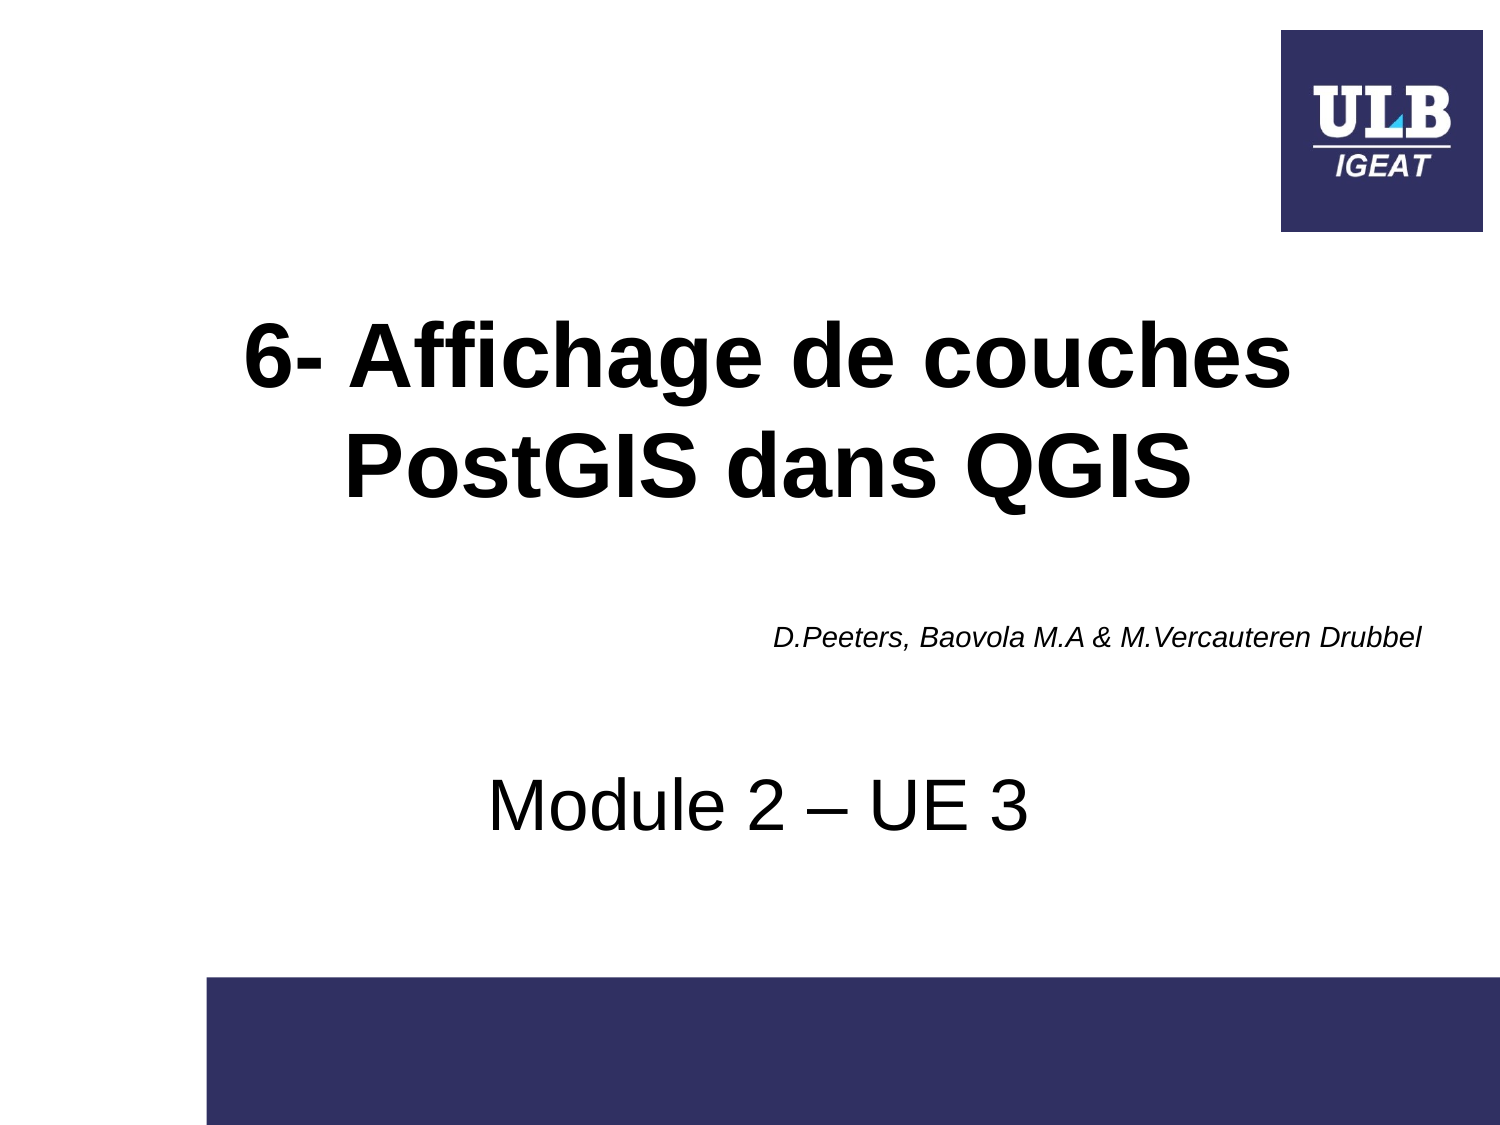

6- Affichage de couches PostGIS dans QGIS
D.Peeters, Baovola M.A & M.Vercauteren Drubbel
Module 2 – UE 3